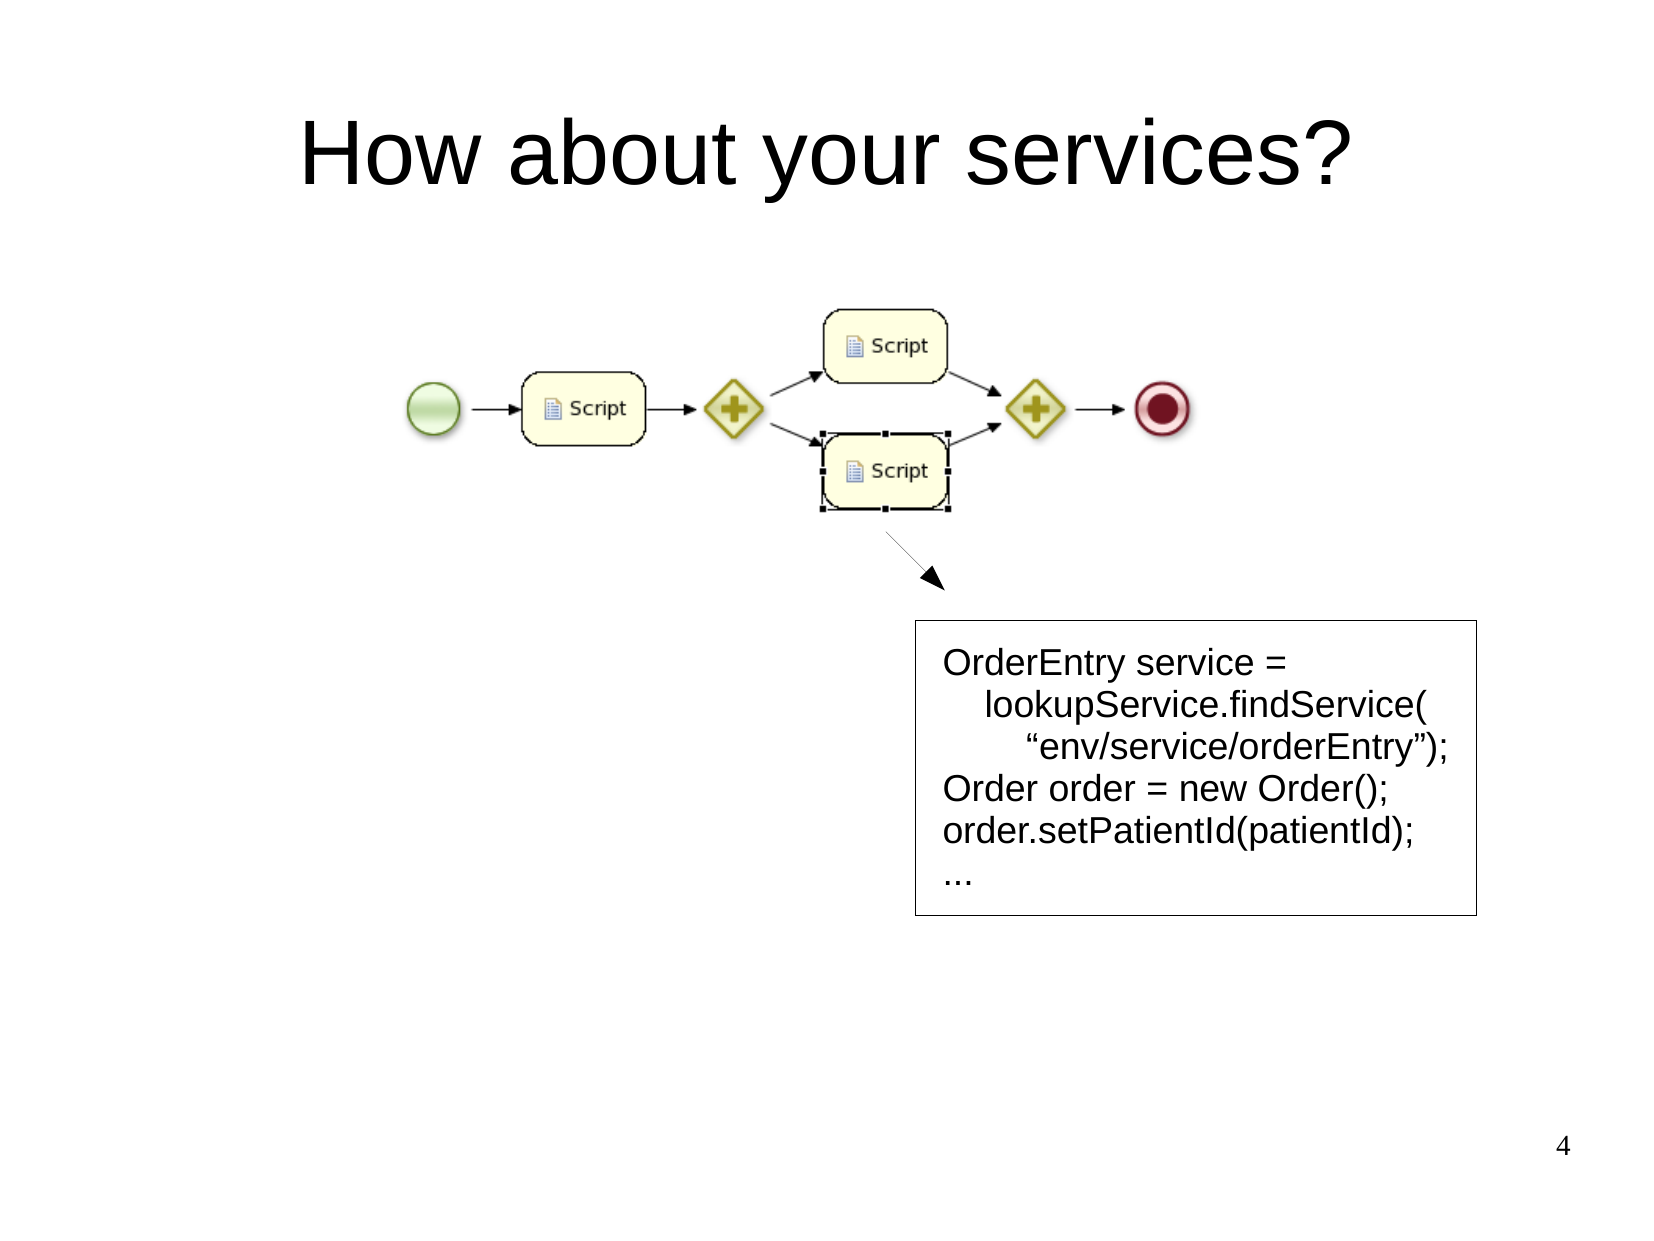

# How about your services?
OrderEntry service =
 lookupService.findService(
 “env/service/orderEntry”);
Order order = new Order();
order.setPatientId(patientId);
...
4